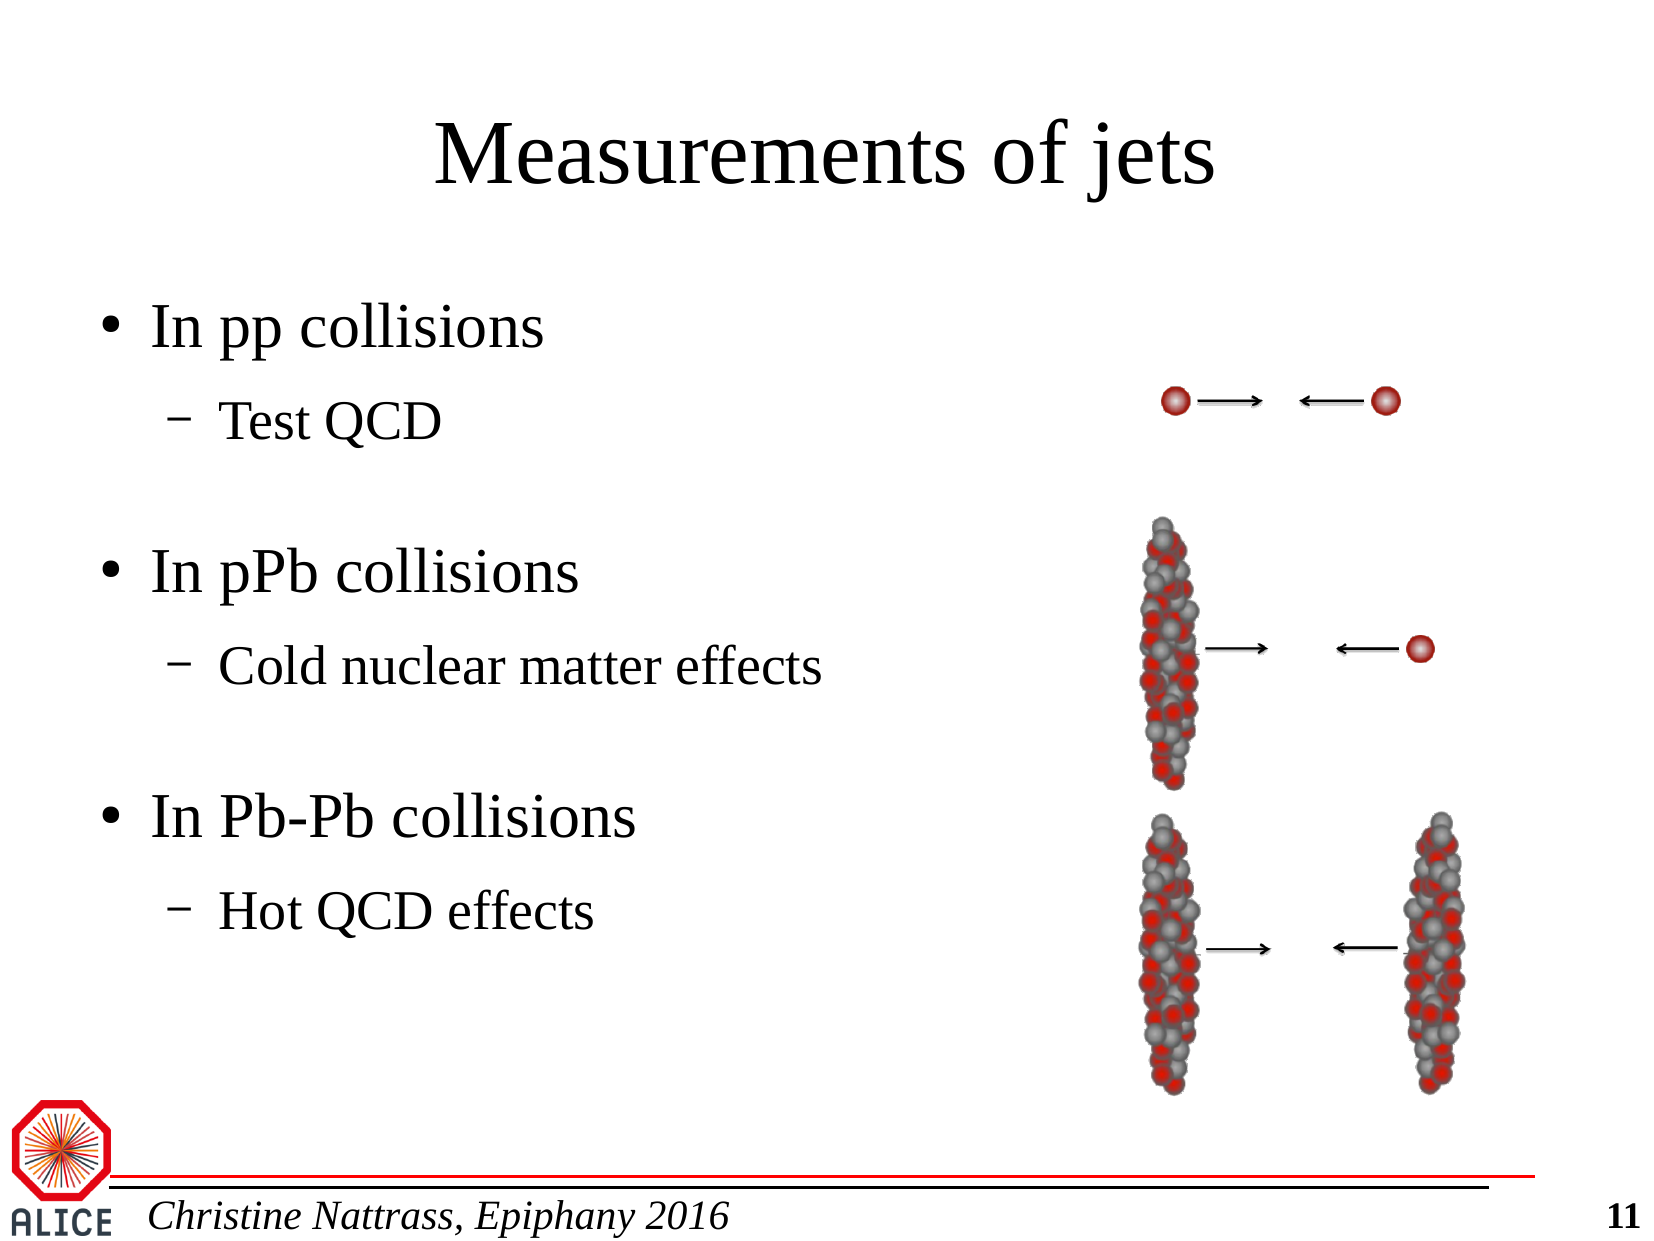

# Measurements of jets
In pp collisions
Test QCD
In pPb collisions
Cold nuclear matter effects
In Pb-Pb collisions
Hot QCD effects